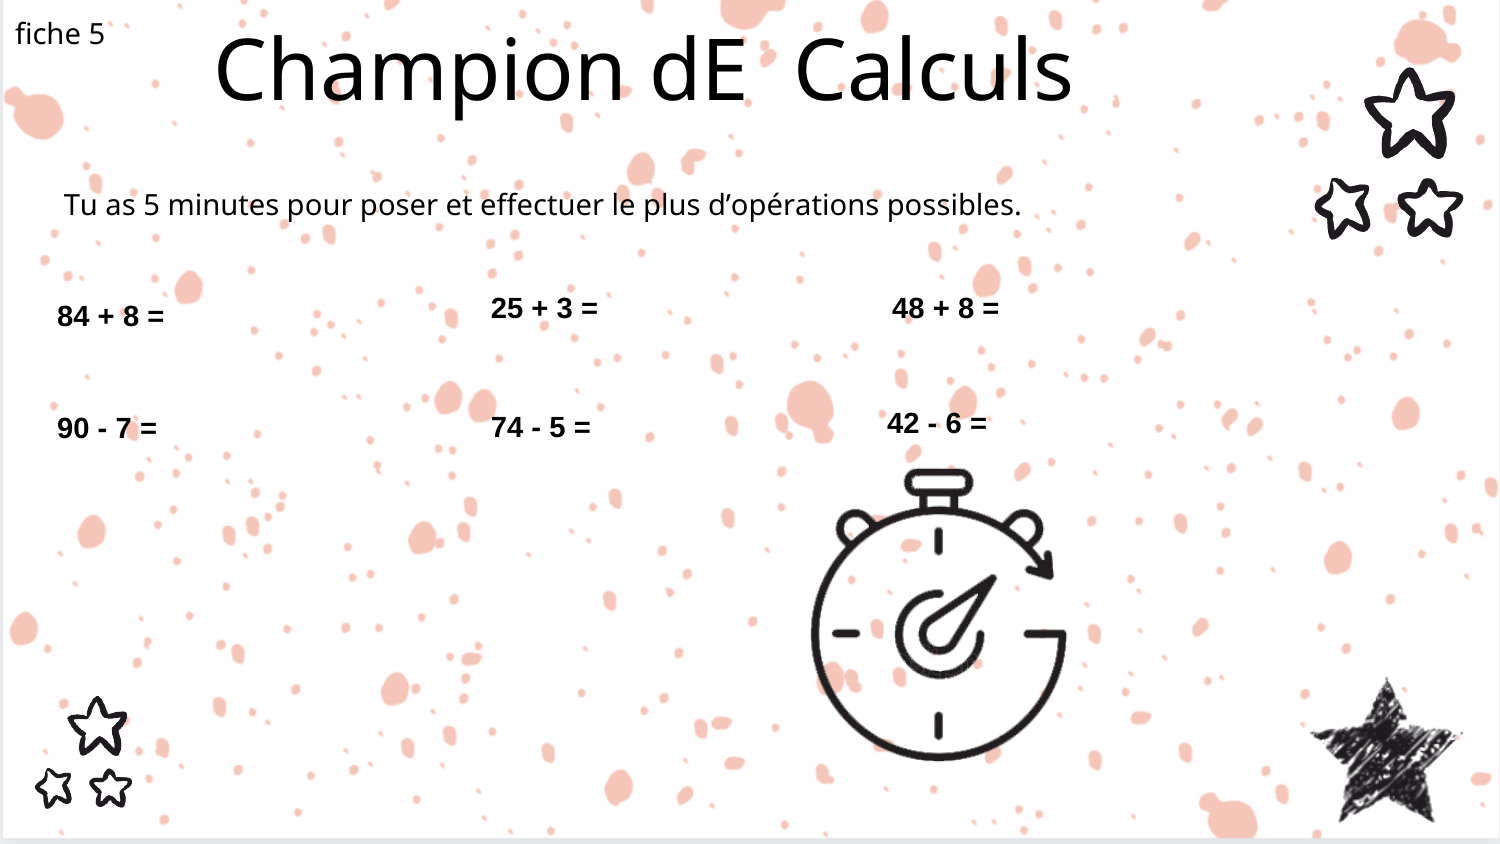

Champion dE Calculs
fiche 5
Tu as 5 minutes pour poser et effectuer le plus d’opérations possibles.
25 + 3 =
48 + 8 =
84 + 8 =
42 - 6 =
74 - 5 =
90 - 7 =